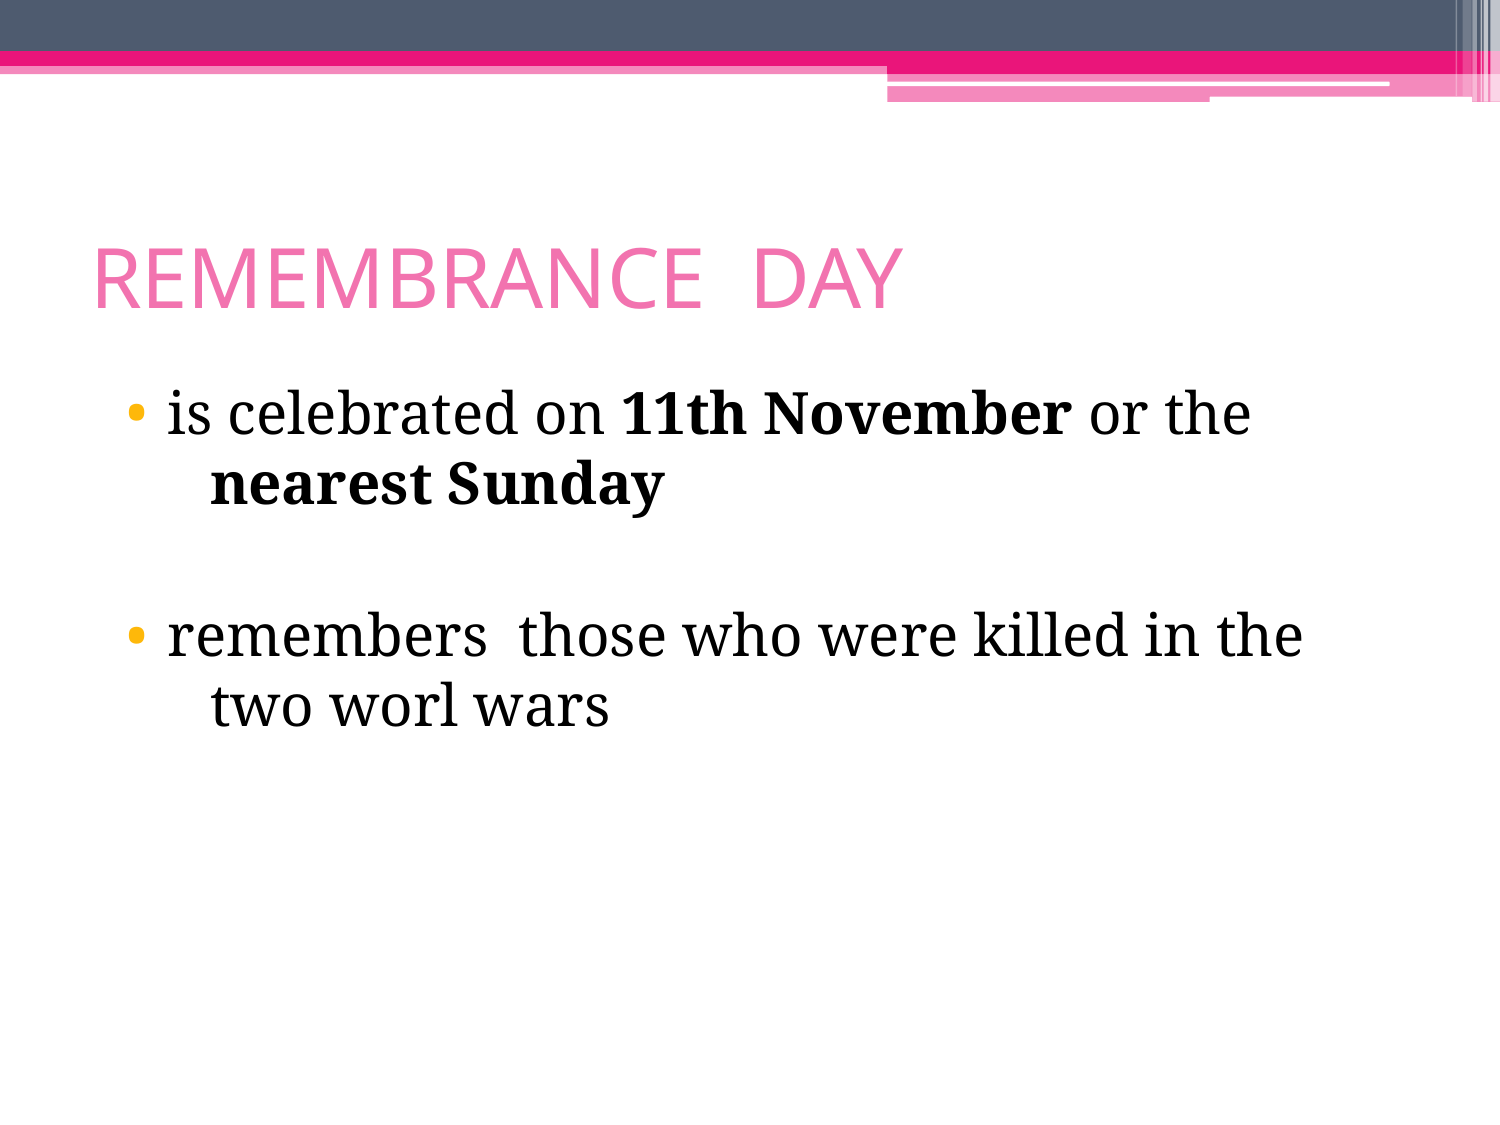

# REMEMBRANCE DAY
is celebrated on 11th November or the nearest Sunday
remembers those who were killed in the two worl wars